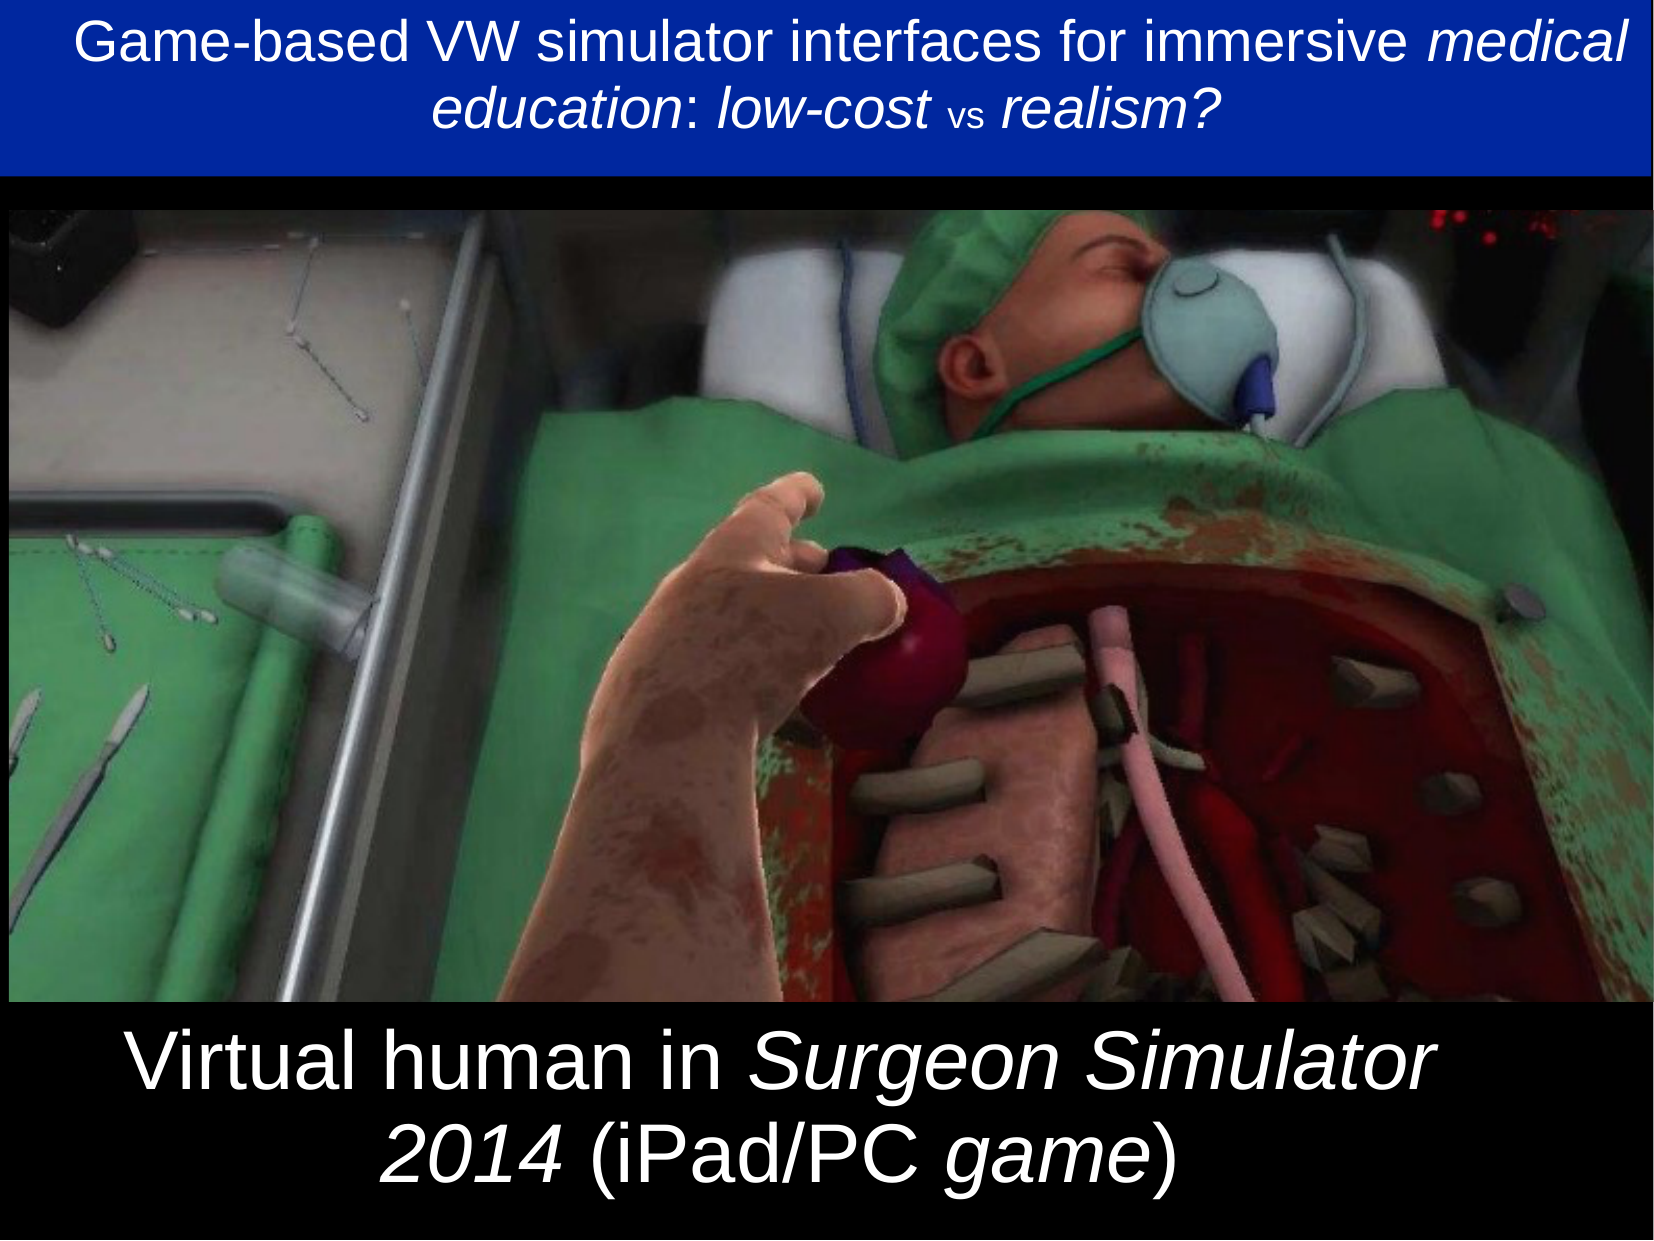

Game-based VW simulator interfaces for immersive medical education: low-cost vs realism?
#
$500 vs. $5000 vs. $50,000 vs. $500,000 vs. $5,000,000
Virtual human in Surgeon Simulator 2014 (iPad/PC game)